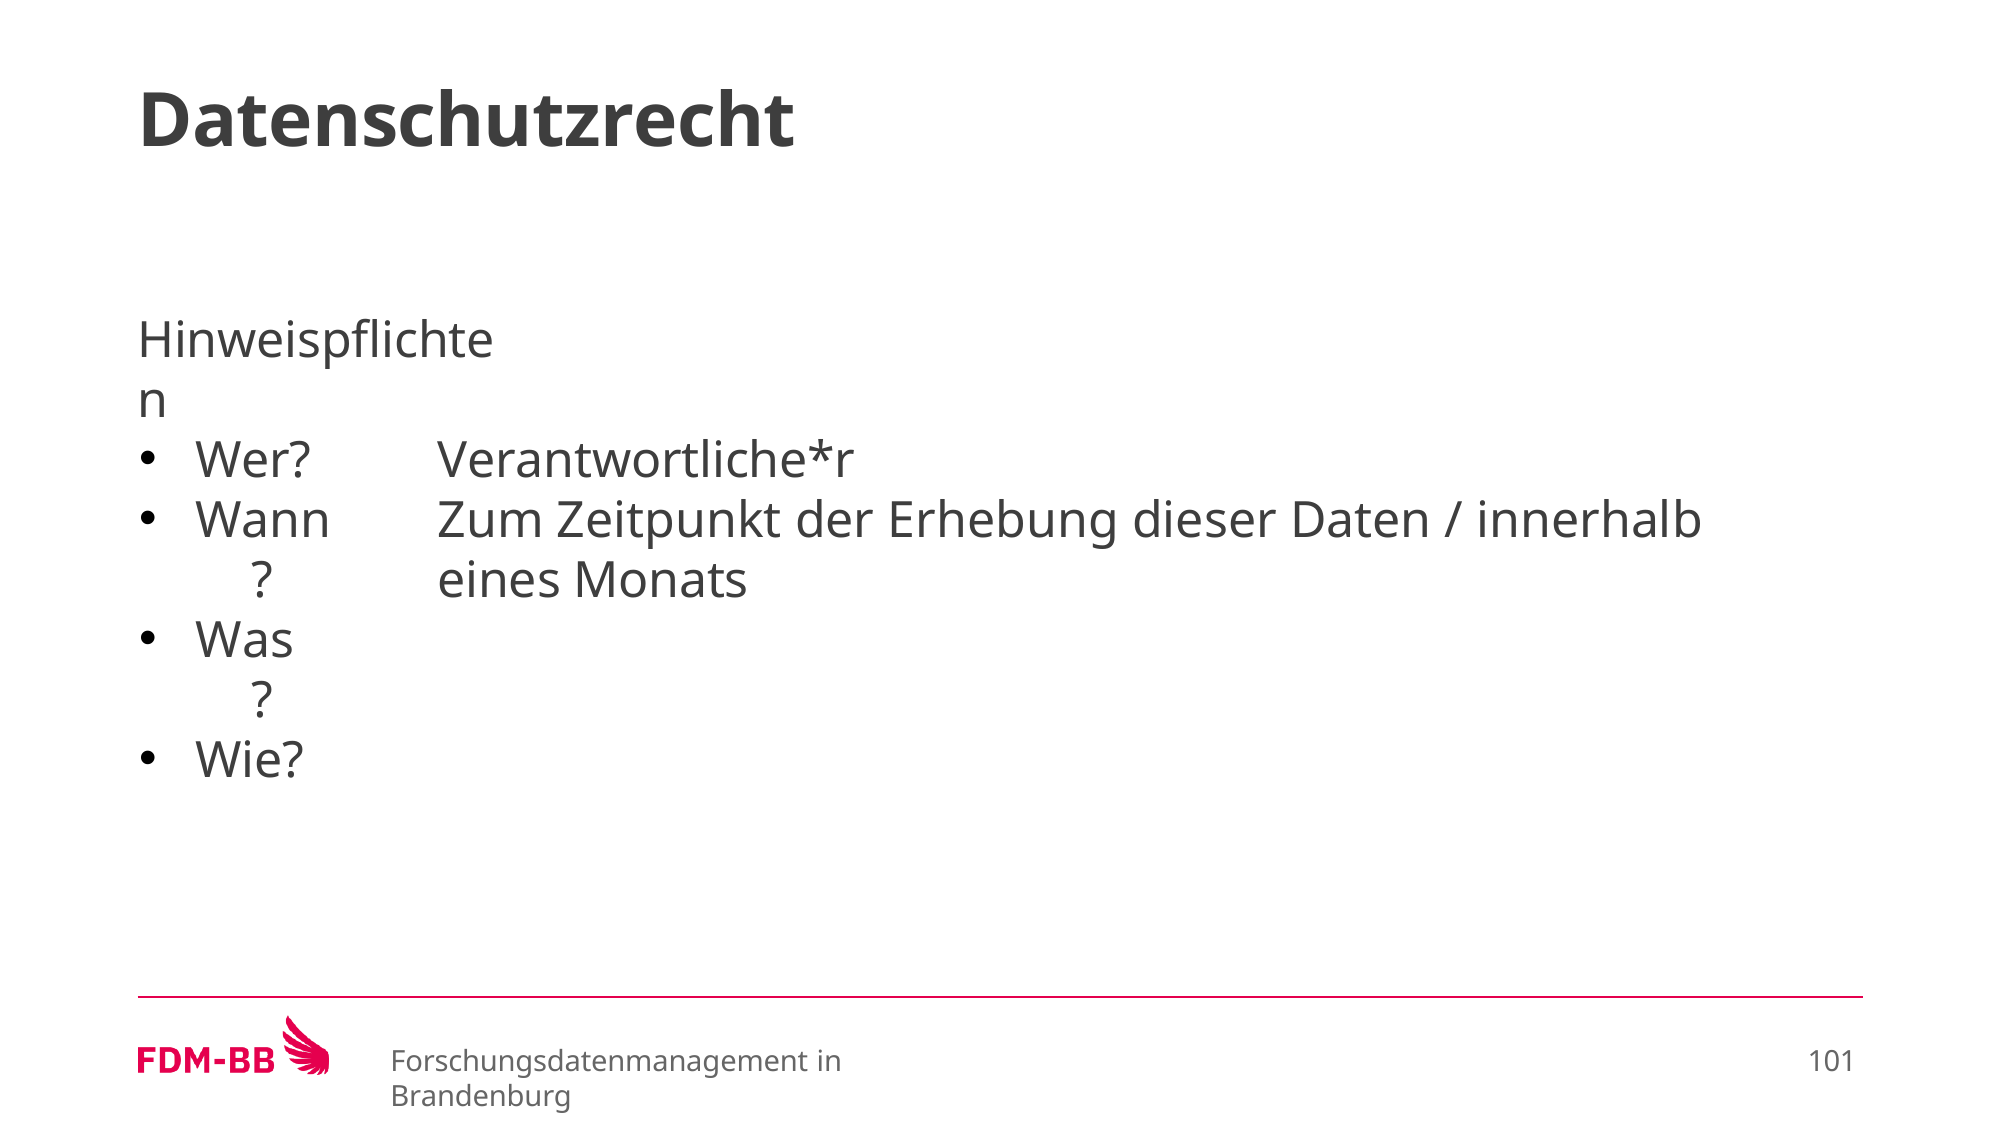

# Datenschutzrecht
Hinweispflichten
Wer?
Wann?
Verantwortliche*r
Zum Zeitpunkt der Erhebung dieser Daten / innerhalb eines Monats
Was ?
Wie?
Forschungsdatenmanagement in Brandenburg
101